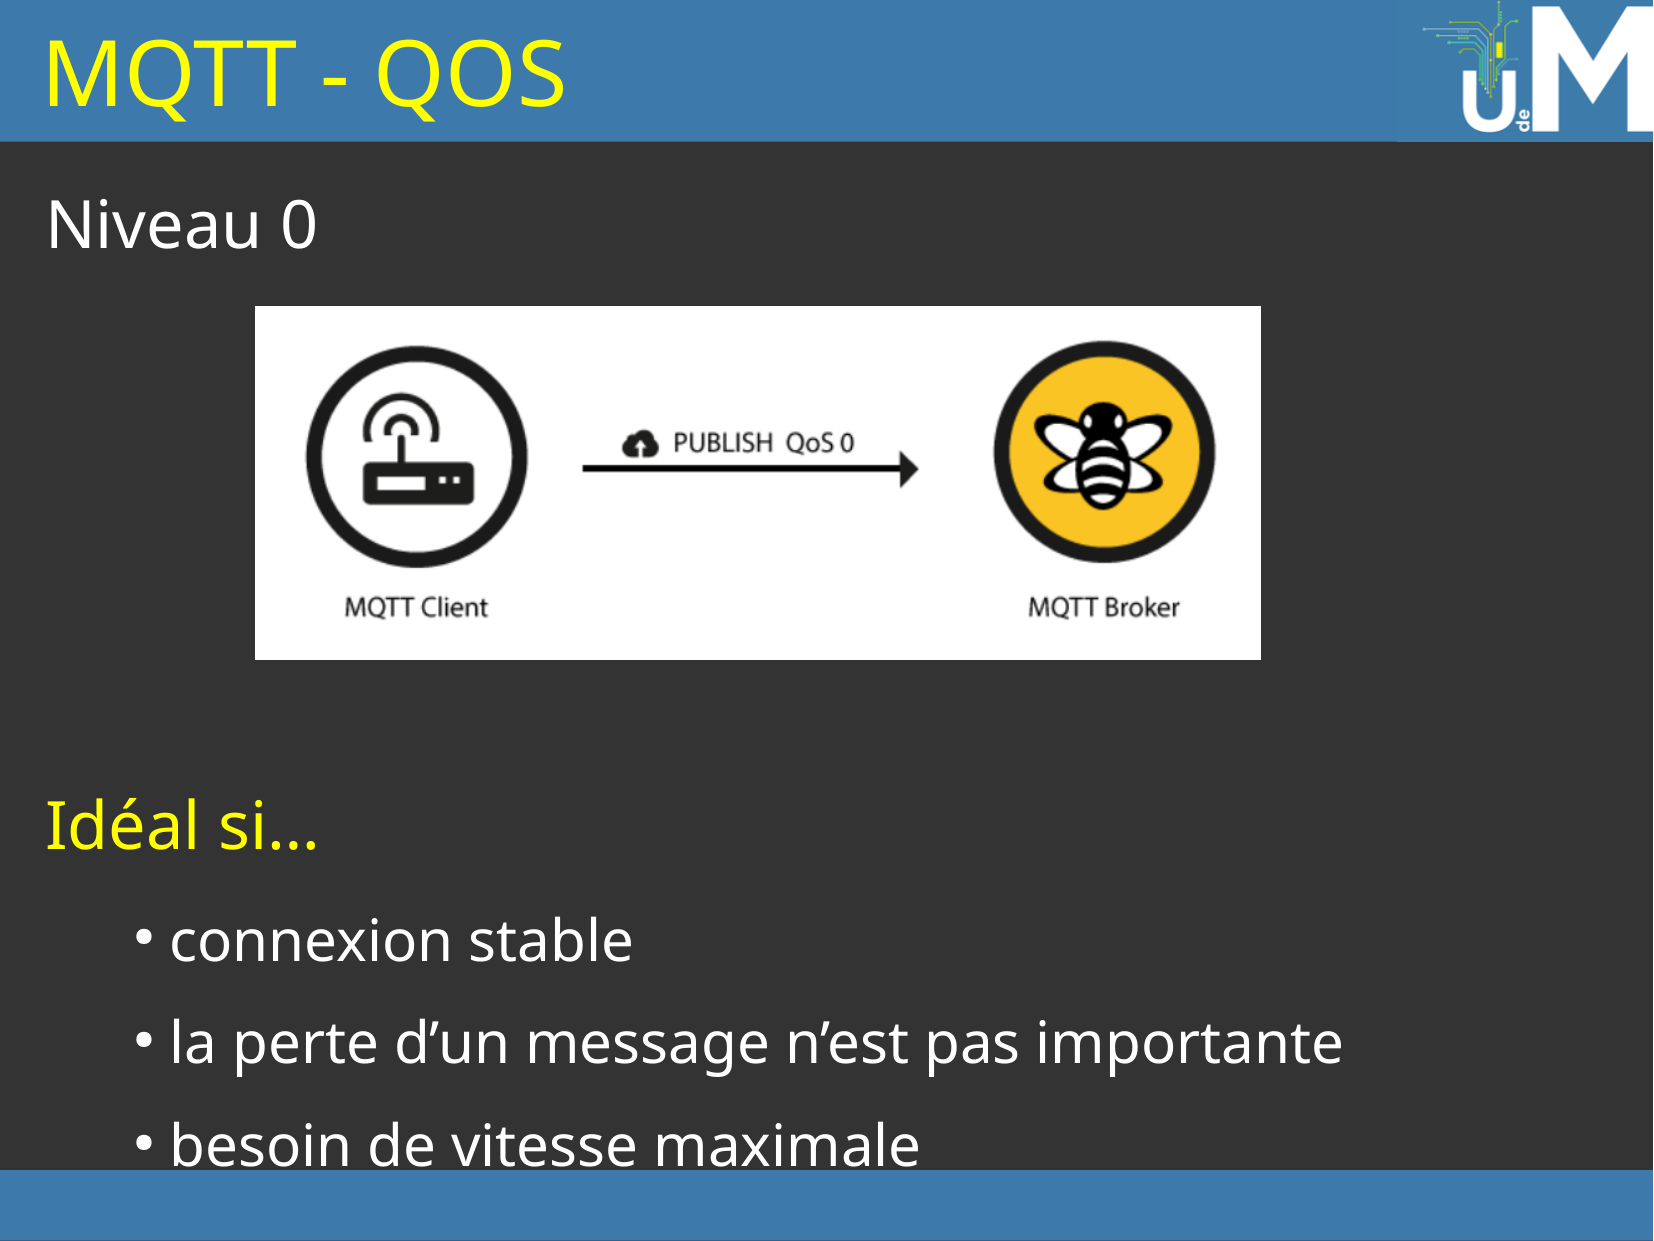

# MQTT - QOS
Niveau 0
Idéal si…
 connexion stable
 la perte d’un message n’est pas importante
 besoin de vitesse maximale